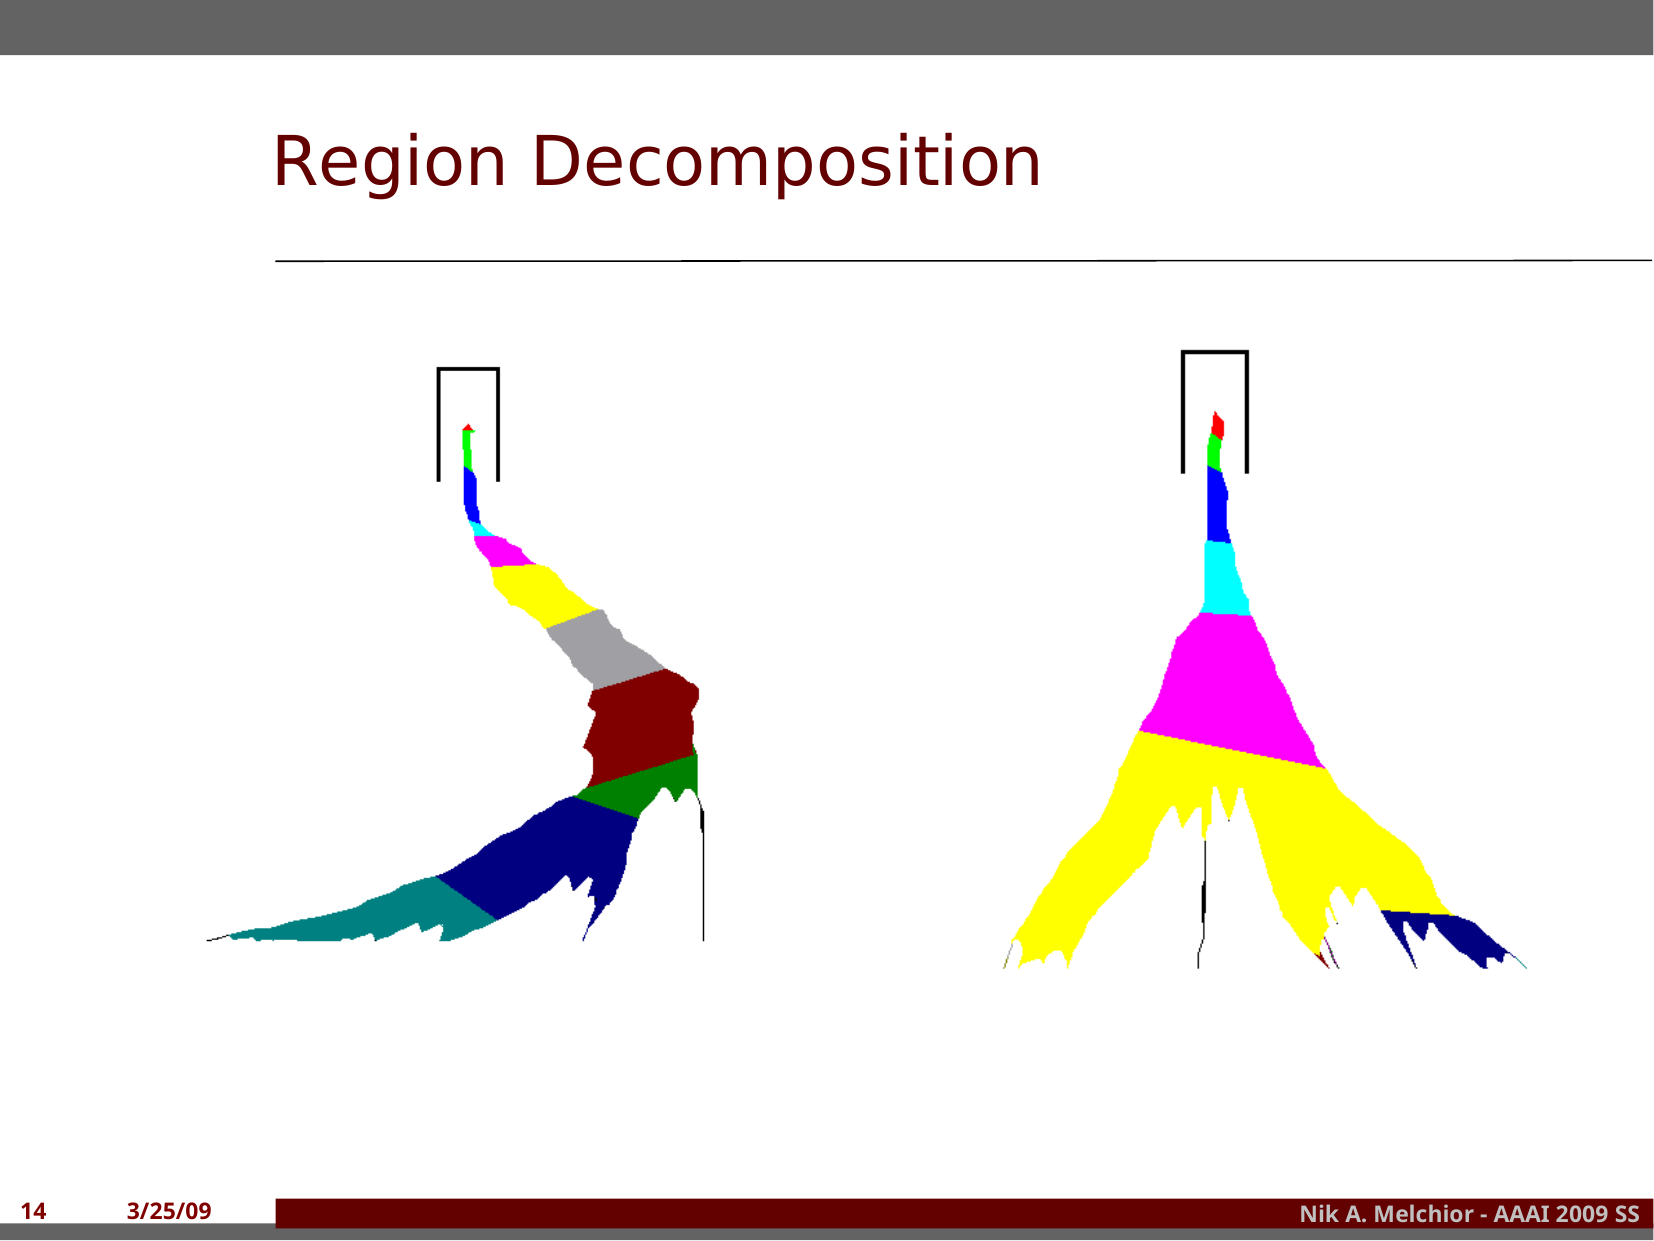

# Region Decomposition
14
3/25/09
Nik A. Melchior - AAAI 2009 SS